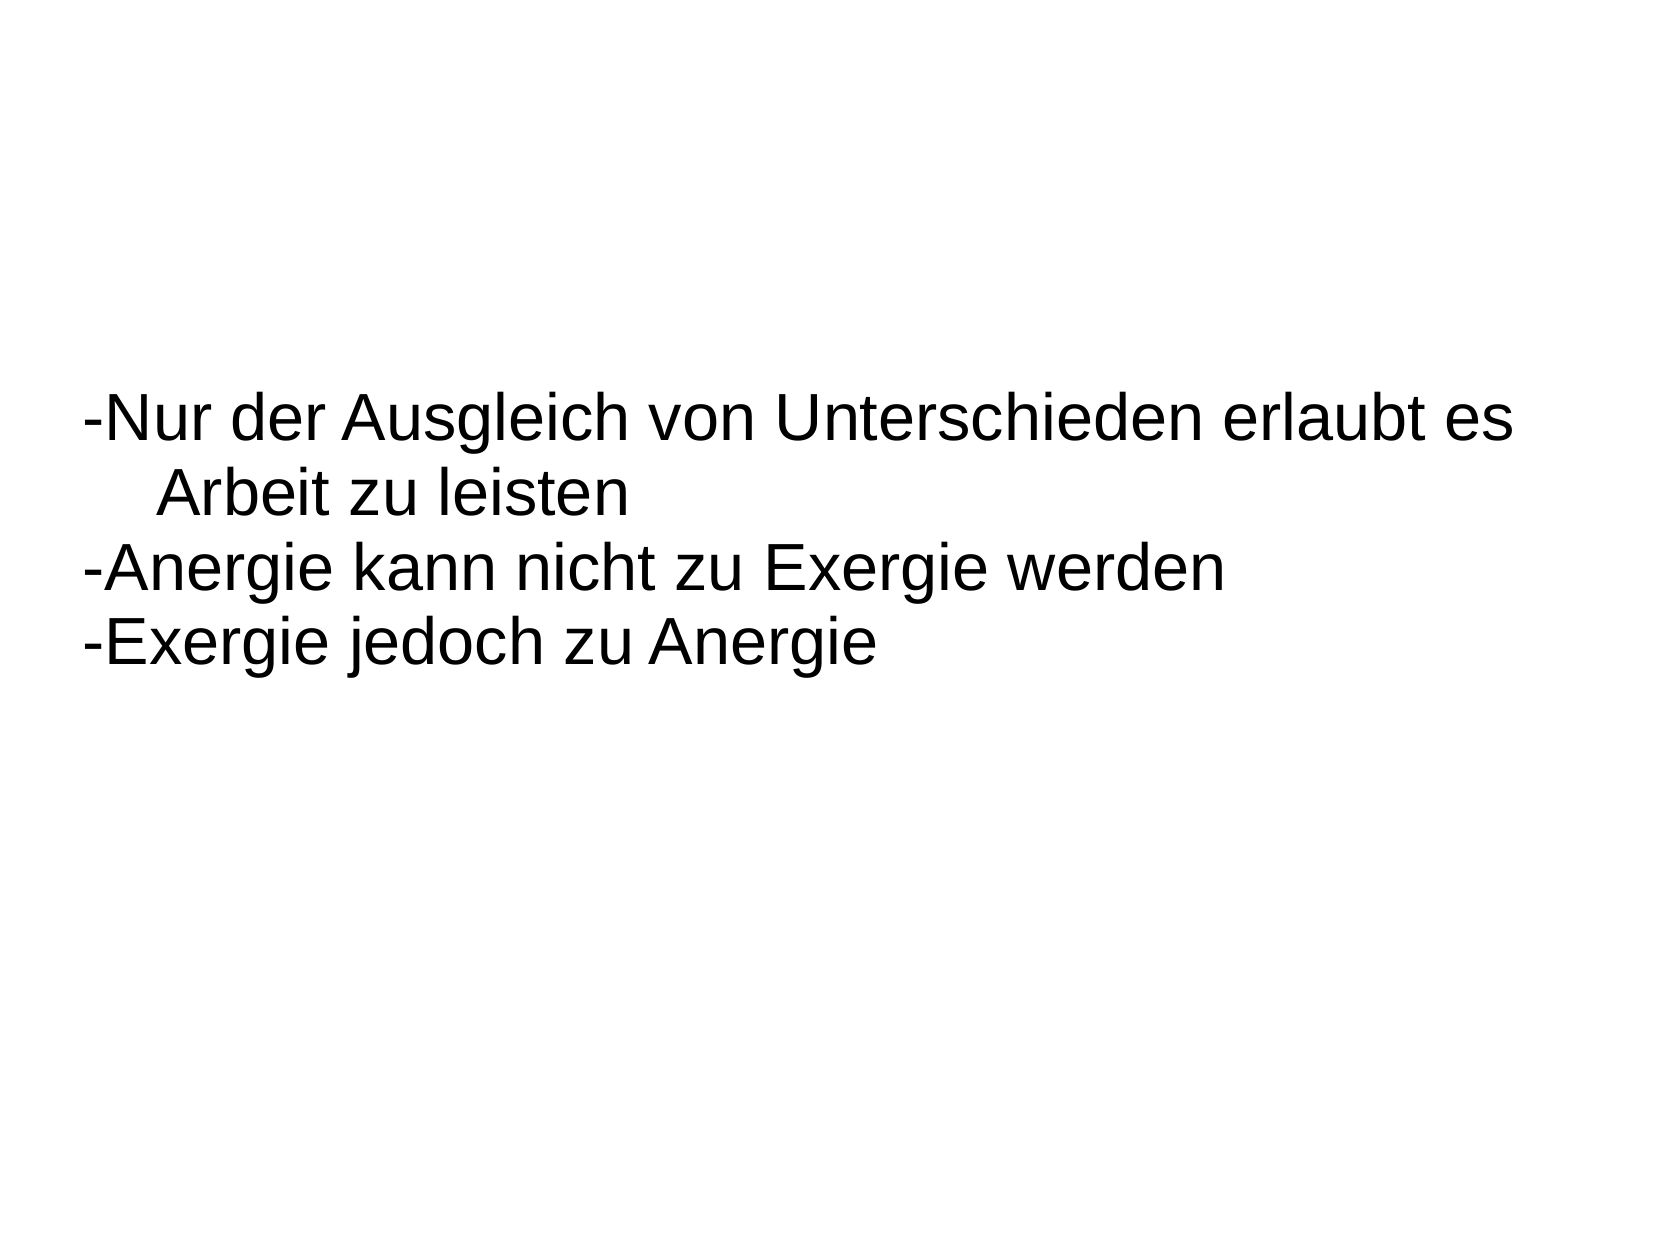

# -Nur der Ausgleich von Unterschieden erlaubt es 		Arbeit zu leisten
-Anergie kann nicht zu Exergie werden
-Exergie jedoch zu Anergie